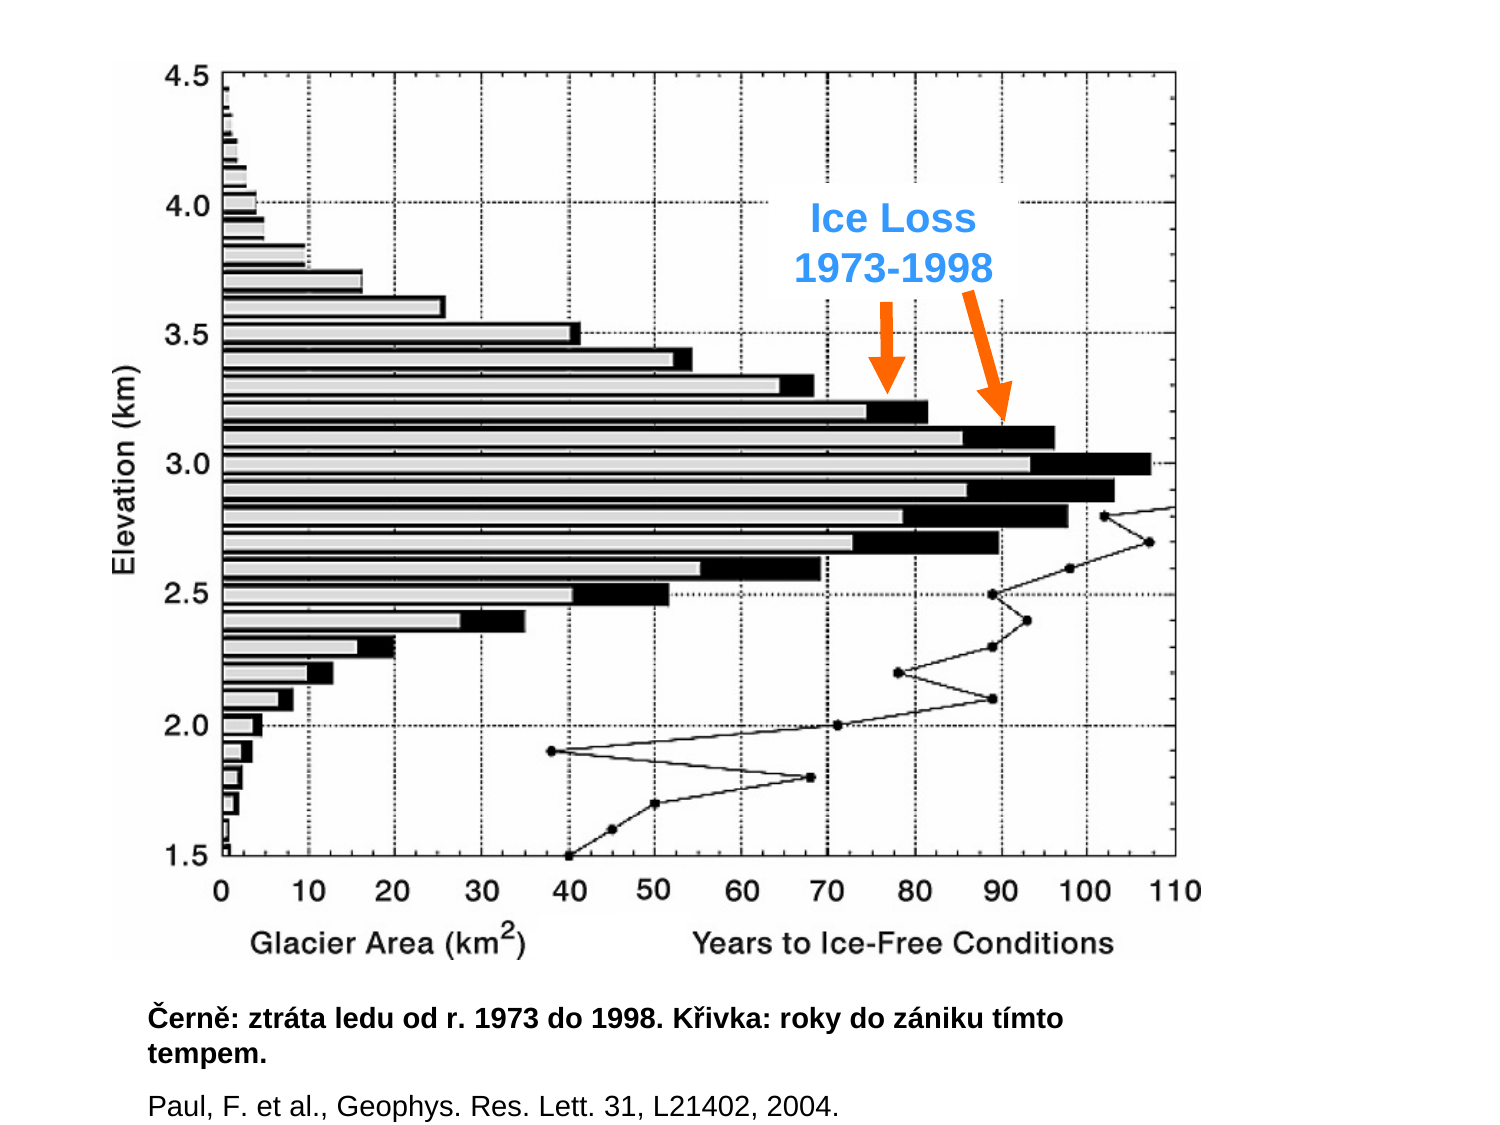

Ice Loss
1973-1998
Černě: ztráta ledu od r. 1973 do 1998. Křivka: roky do zániku tímto tempem.
Paul, F. et al., Geophys. Res. Lett. 31, L21402, 2004.